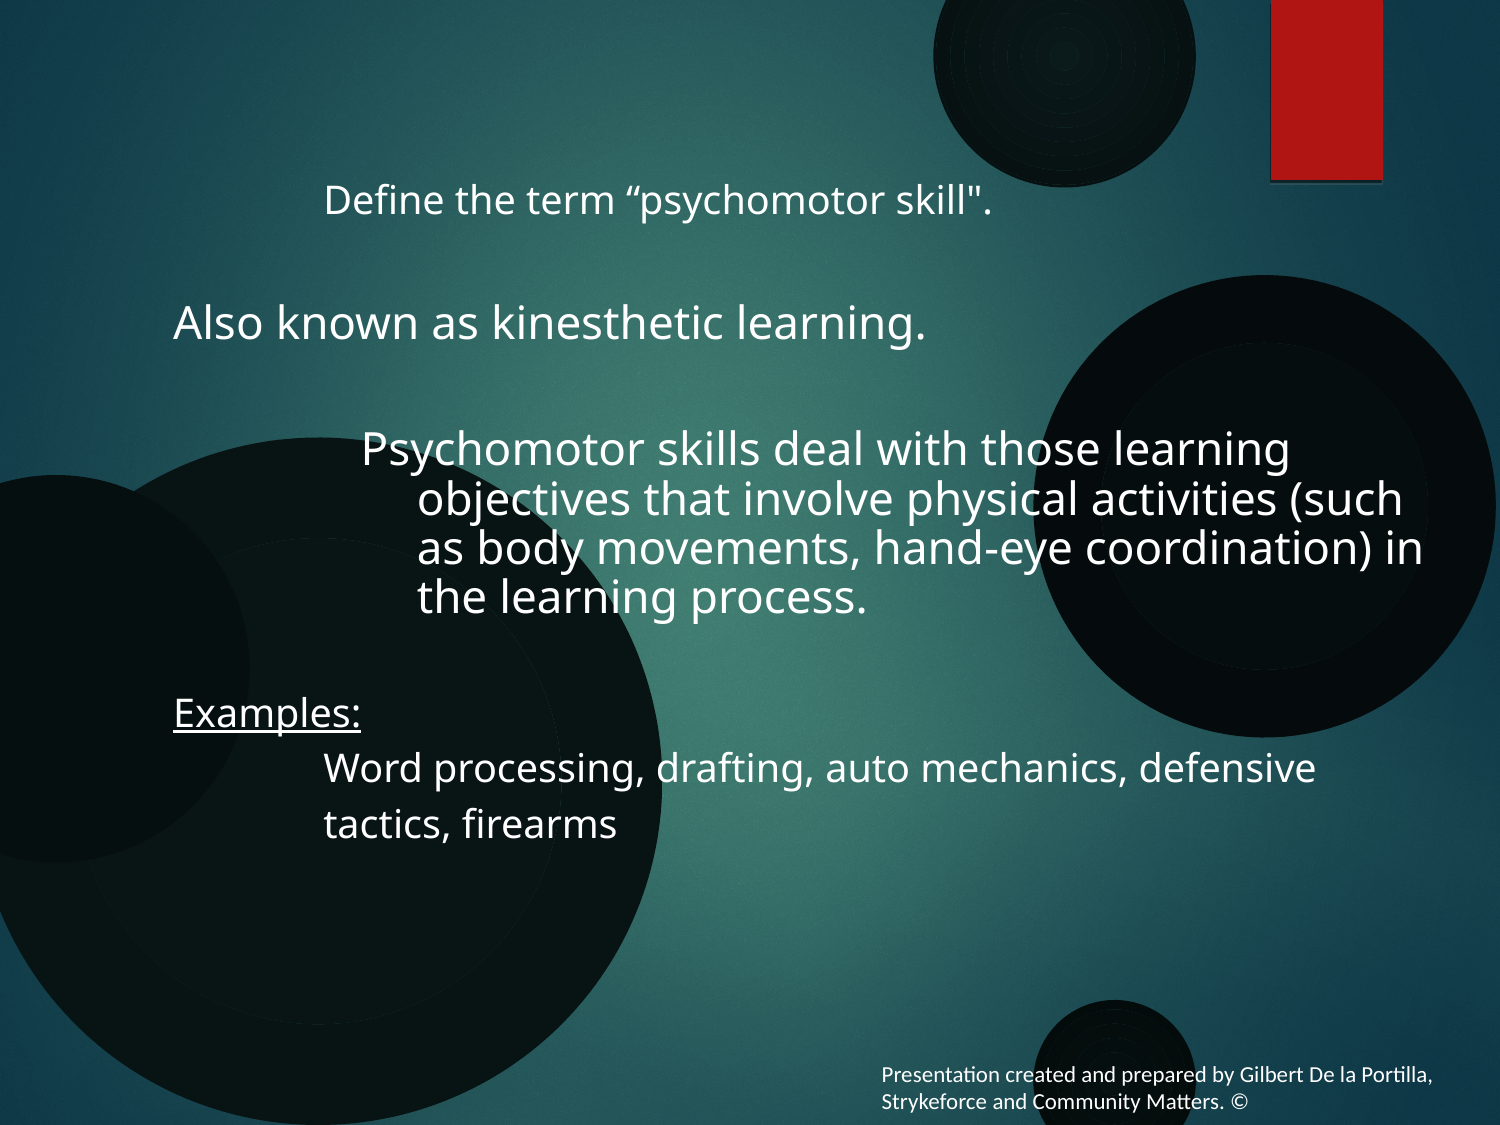

# Define the term “psychomotor skill".
Also known as kinesthetic learning.
Psychomotor skills deal with those learning objectives that involve physical activities (such as body movements, hand-eye coordination) in the learning process.
Examples:
Word processing, drafting, auto mechanics, defensive
tactics, firearms
Presentation created and prepared by Gilbert De la Portilla, Strykeforce and Community Matters. ©